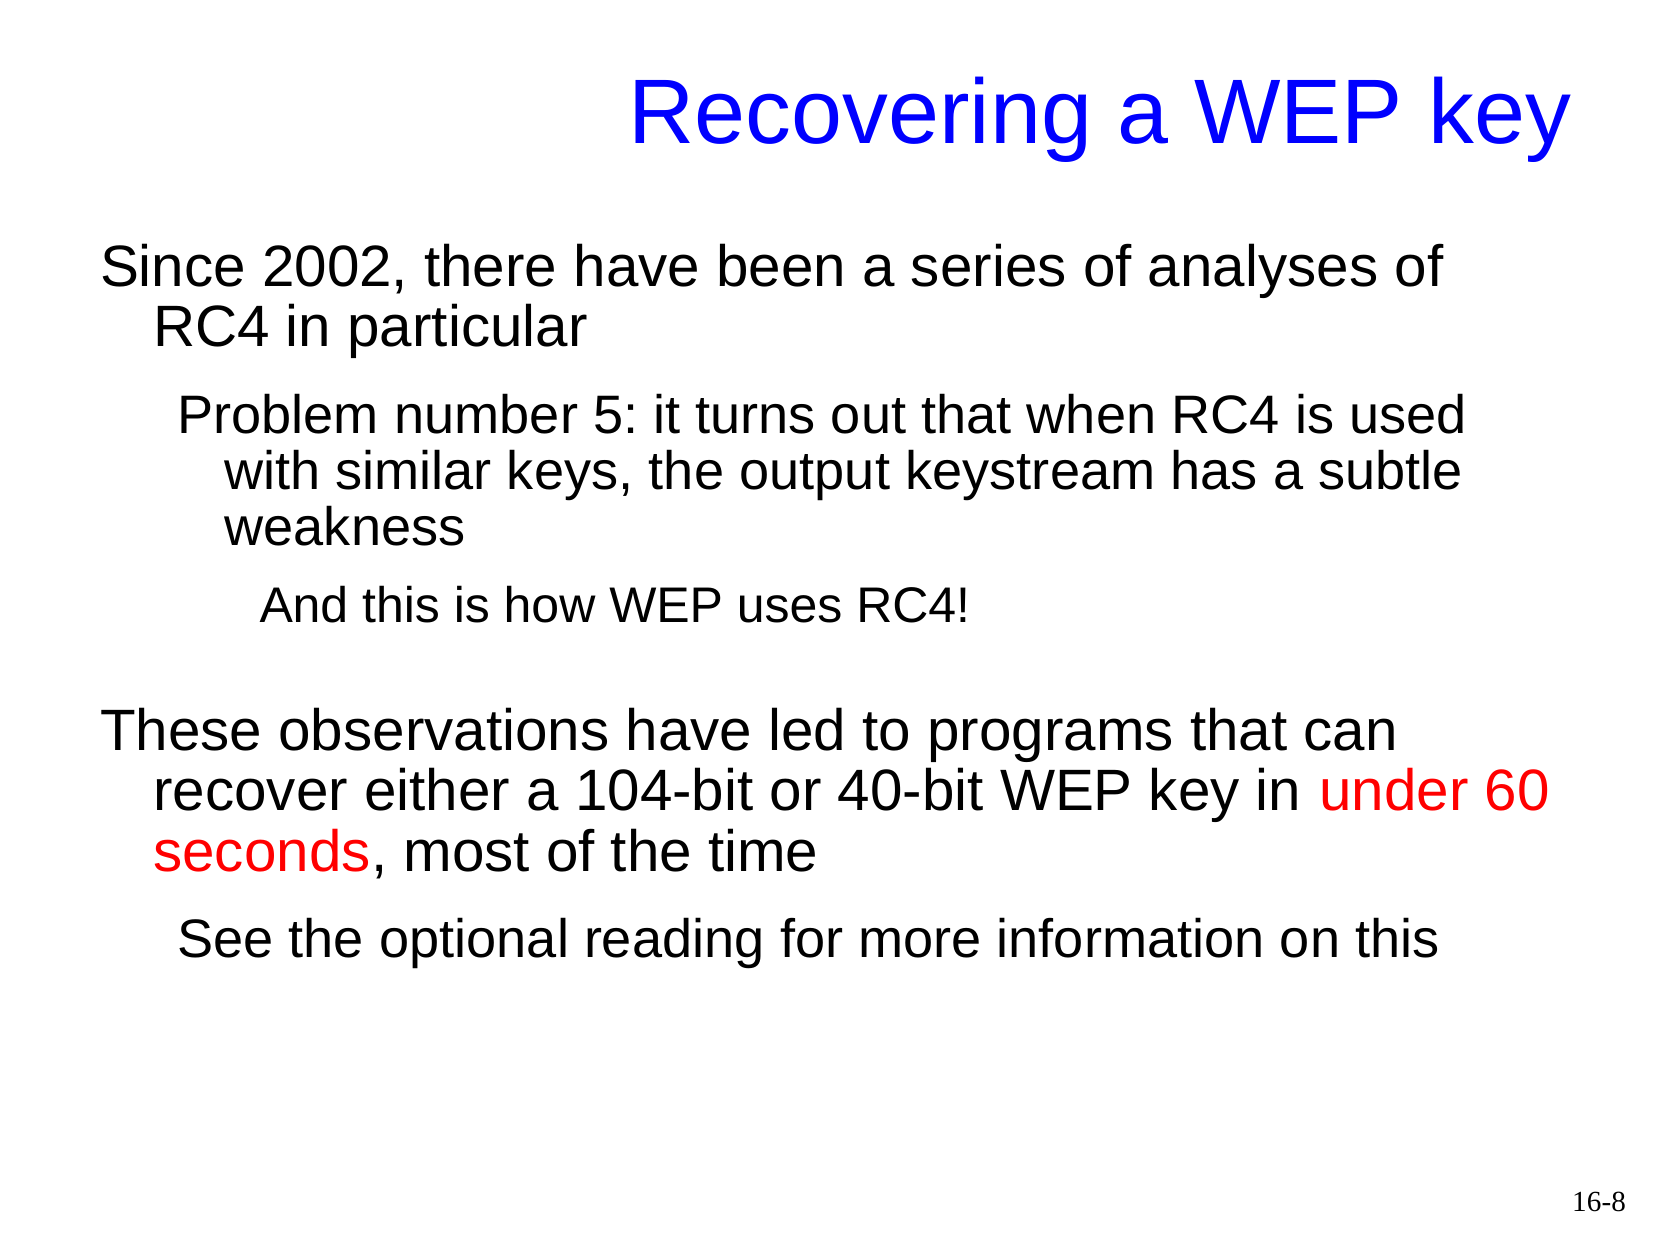

# Recovering a WEP key
Since 2002, there have been a series of analyses of RC4 in particular
Problem number 5: it turns out that when RC4 is used with similar keys, the output keystream has a subtle weakness
And this is how WEP uses RC4!
These observations have led to programs that can recover either a 104-bit or 40-bit WEP key in under 60 seconds, most of the time
See the optional reading for more information on this